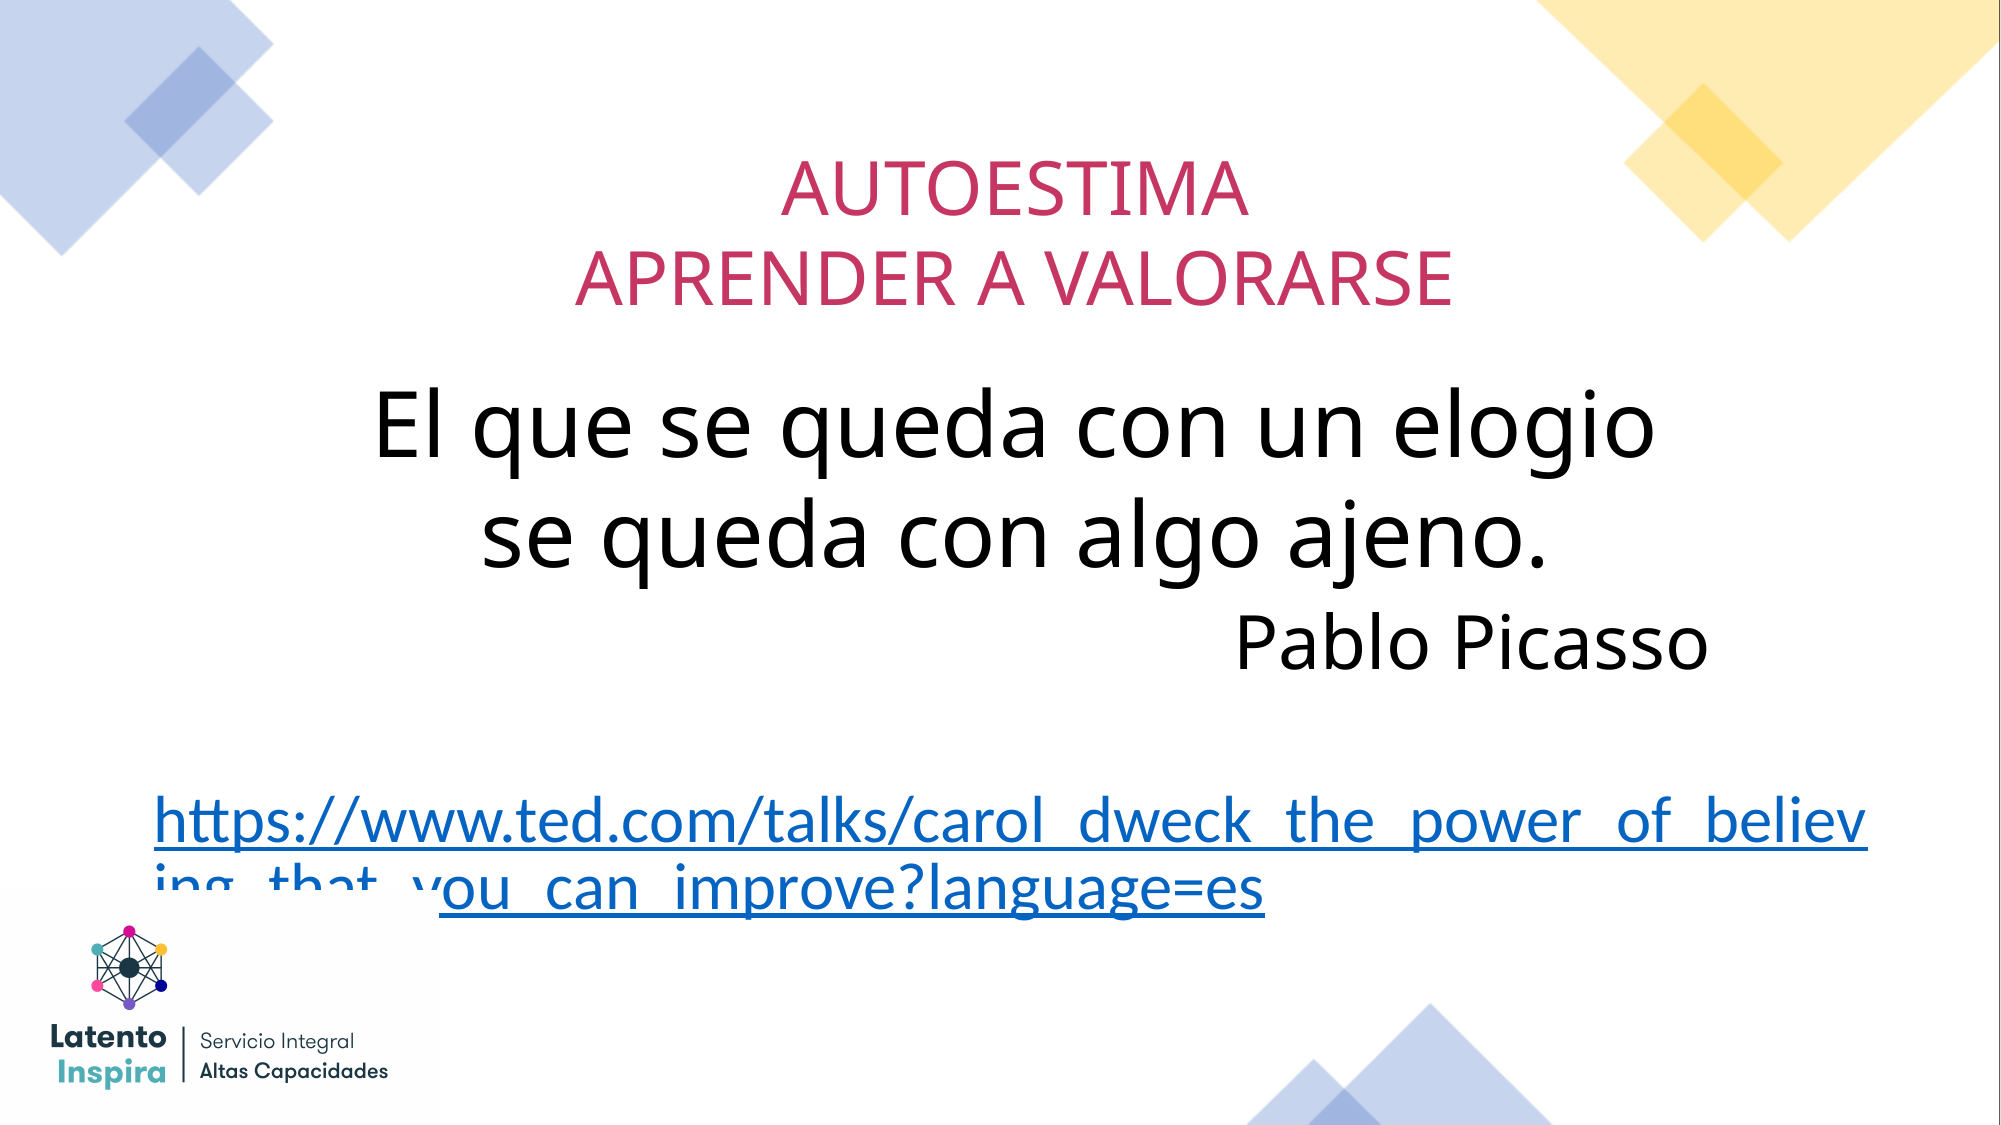

AUTOESTIMA
APRENDER A VALORARSE
El que se queda con un elogio
se queda con algo ajeno.
 Pablo Picasso
https://www.ted.com/talks/carol_dweck_the_power_of_believing_that_you_can_improve?language=es